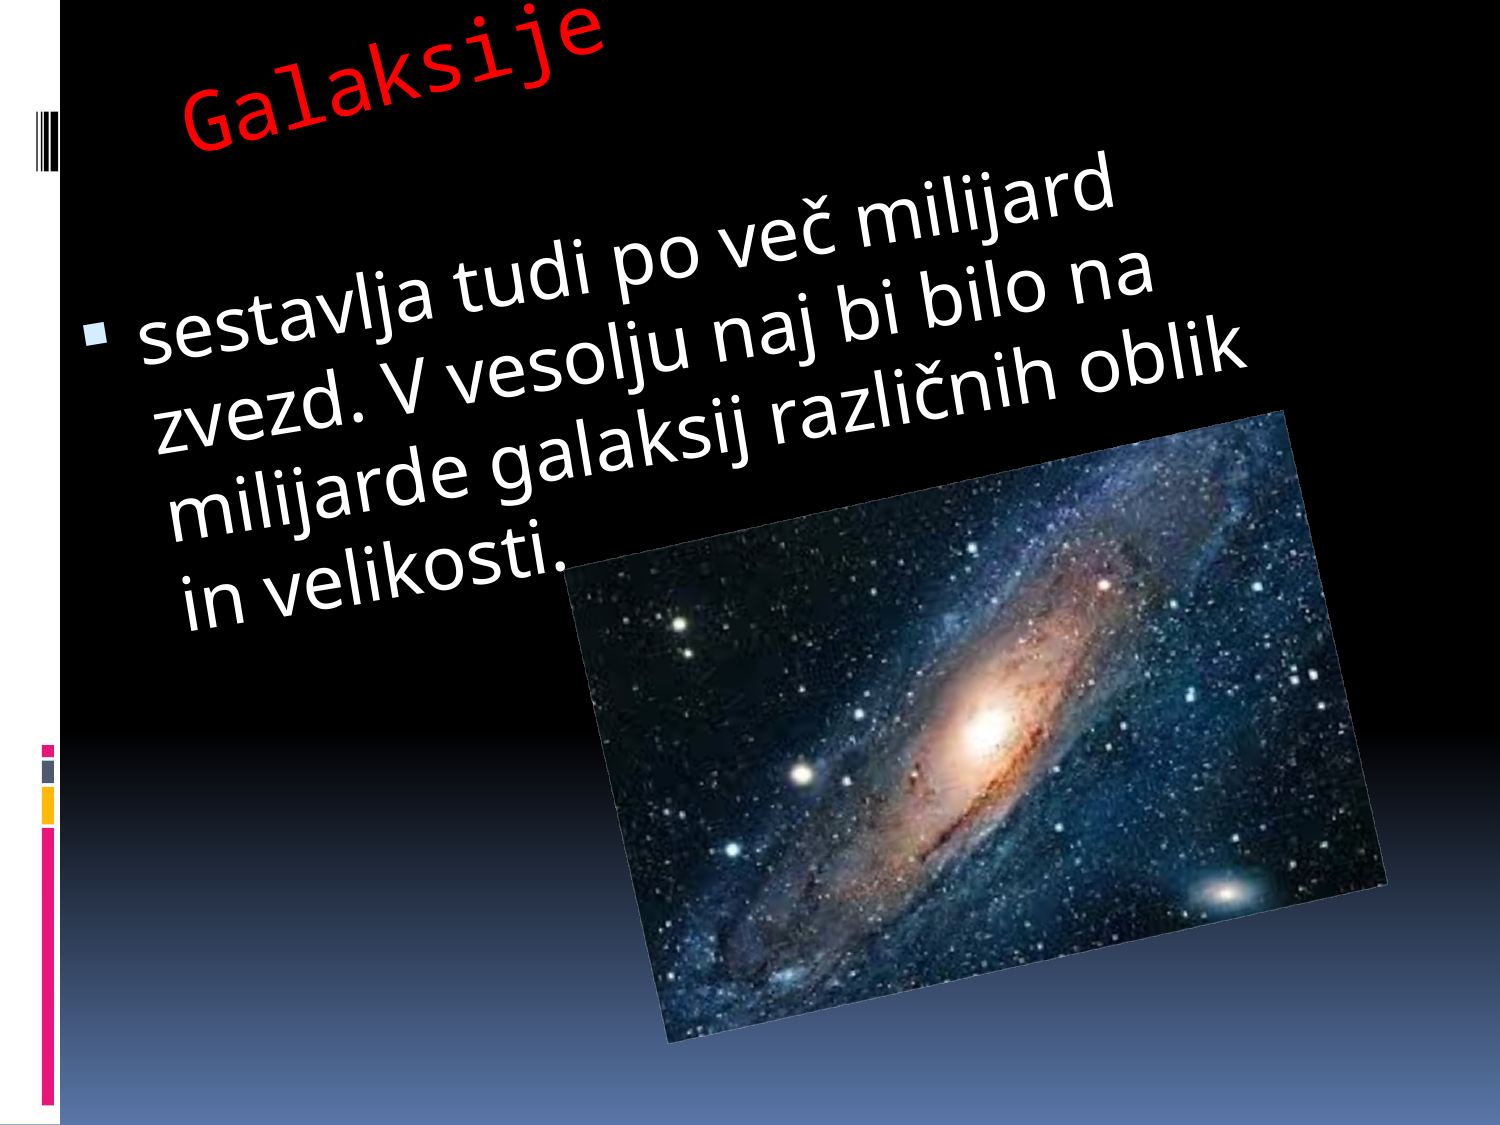

Galaksije
# sestavlja tudi po več milijard zvezd. V vesolju naj bi bilo na milijarde galaksij različnih oblik in velikosti.